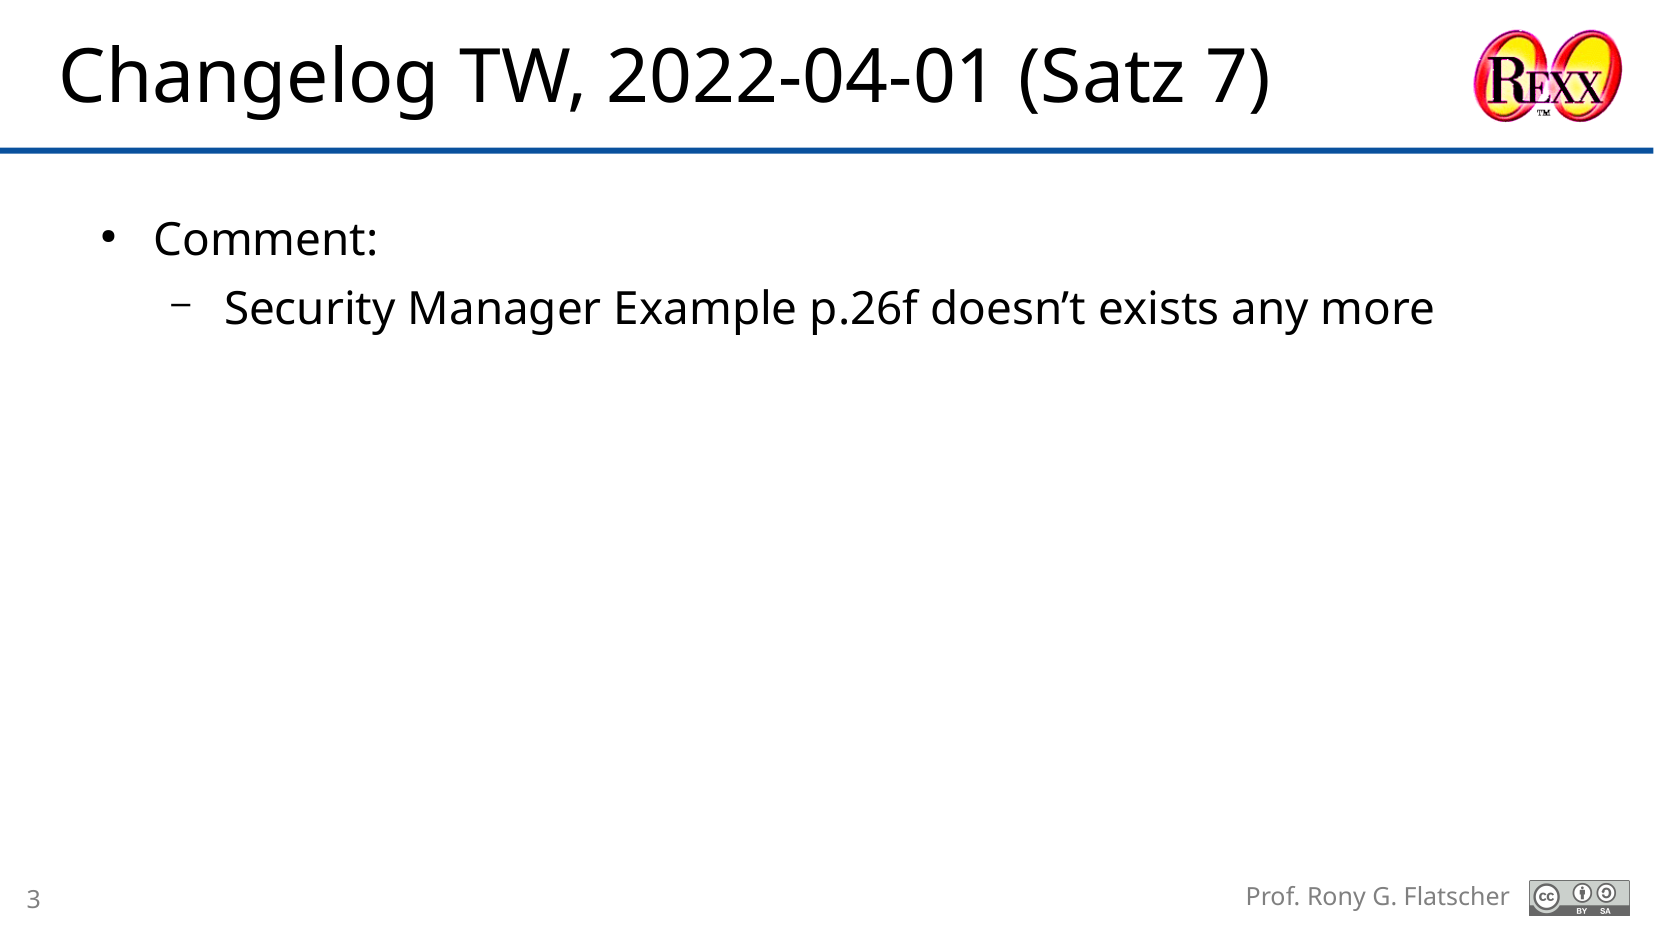

# Changelog TW, 2022-04-01 (Satz 7)
Comment:
Security Manager Example p.26f doesn’t exists any more